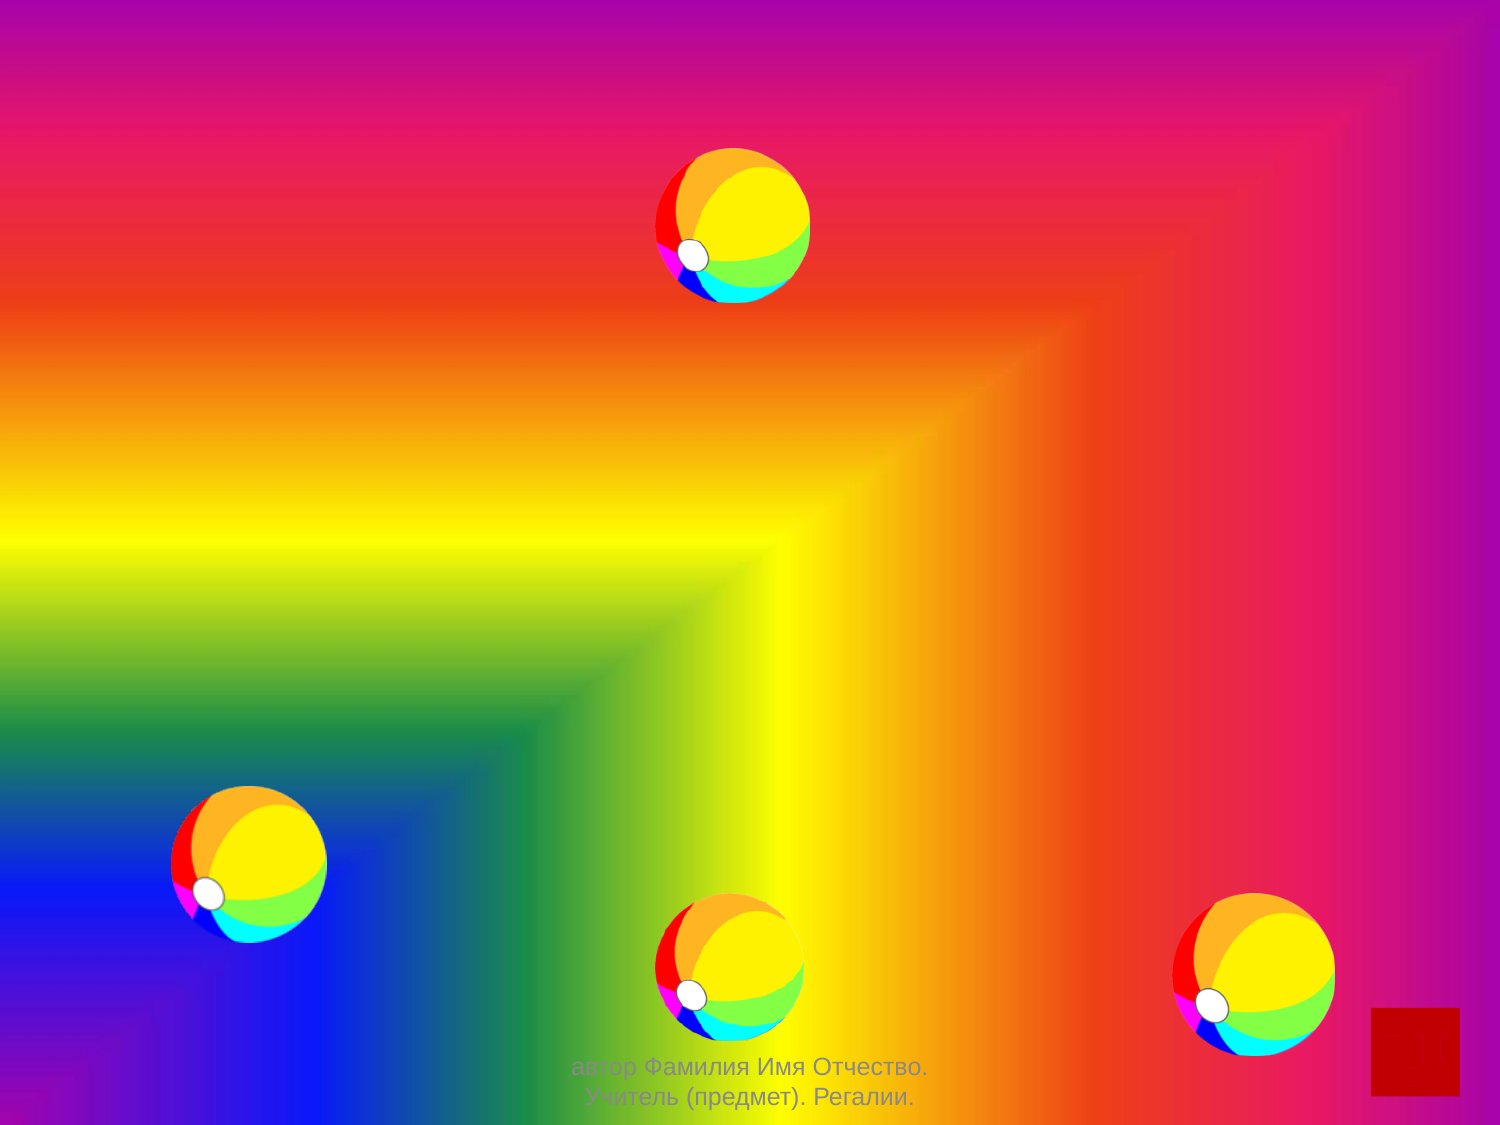

автор Фамилия Имя Отчество. Учитель (предмет). Регалии.